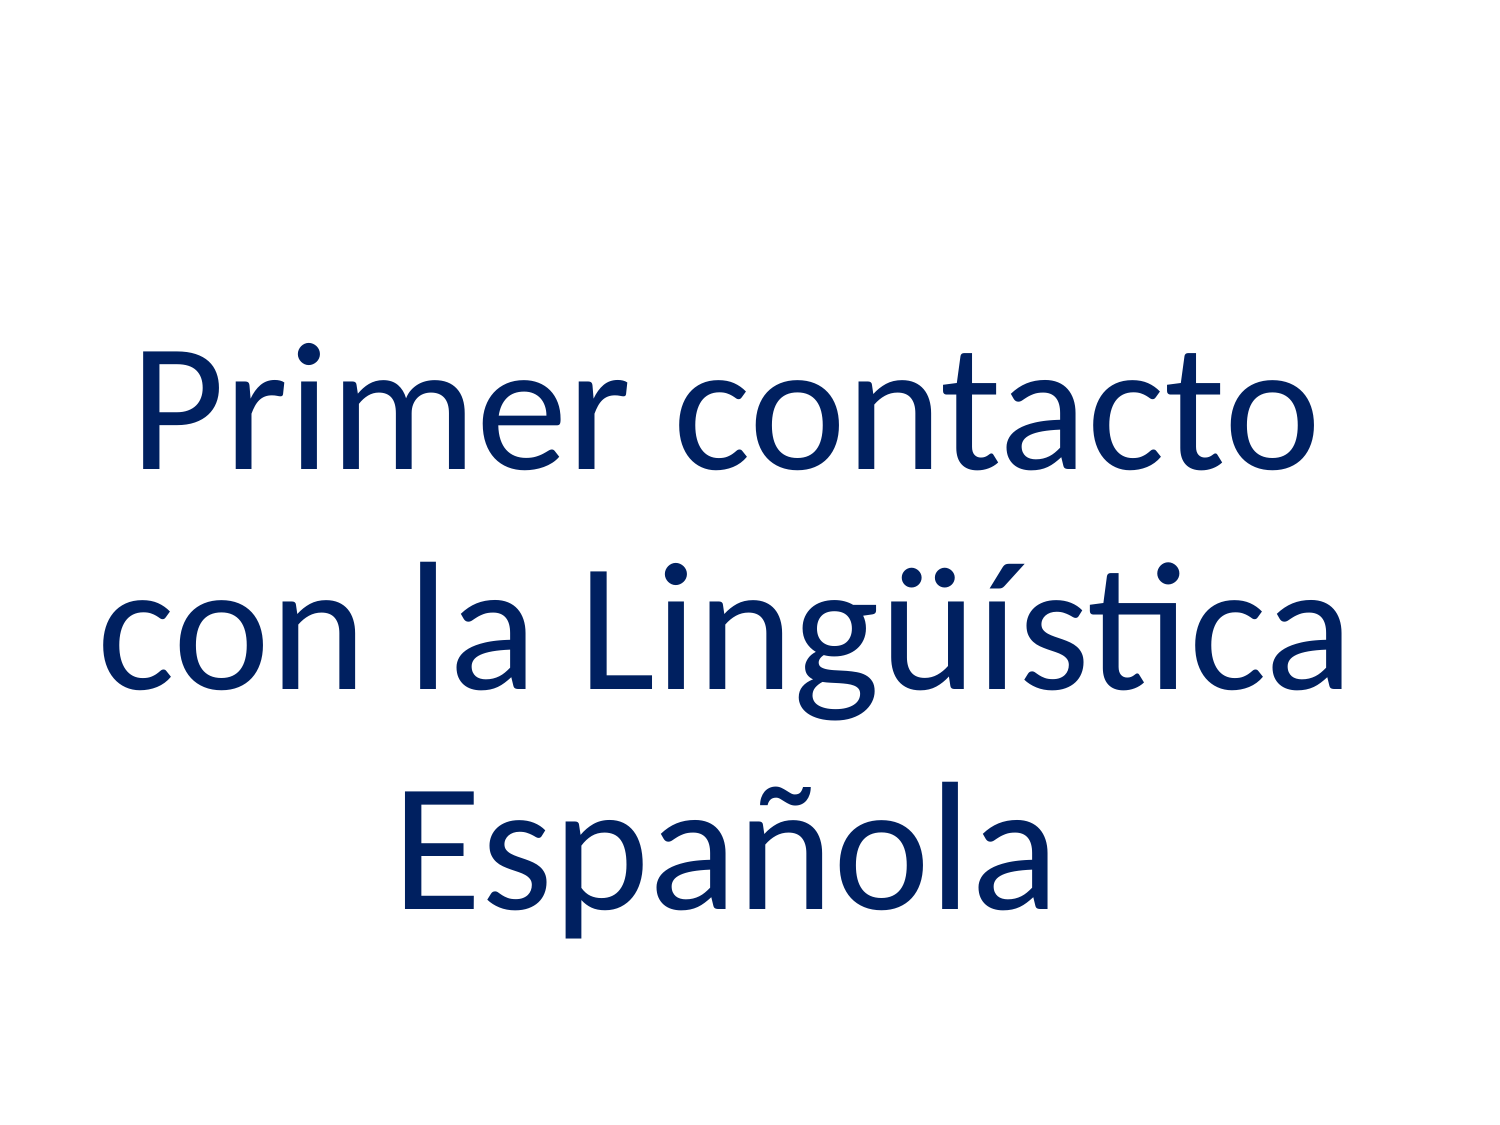

# Primer contacto con la Lingüística Española